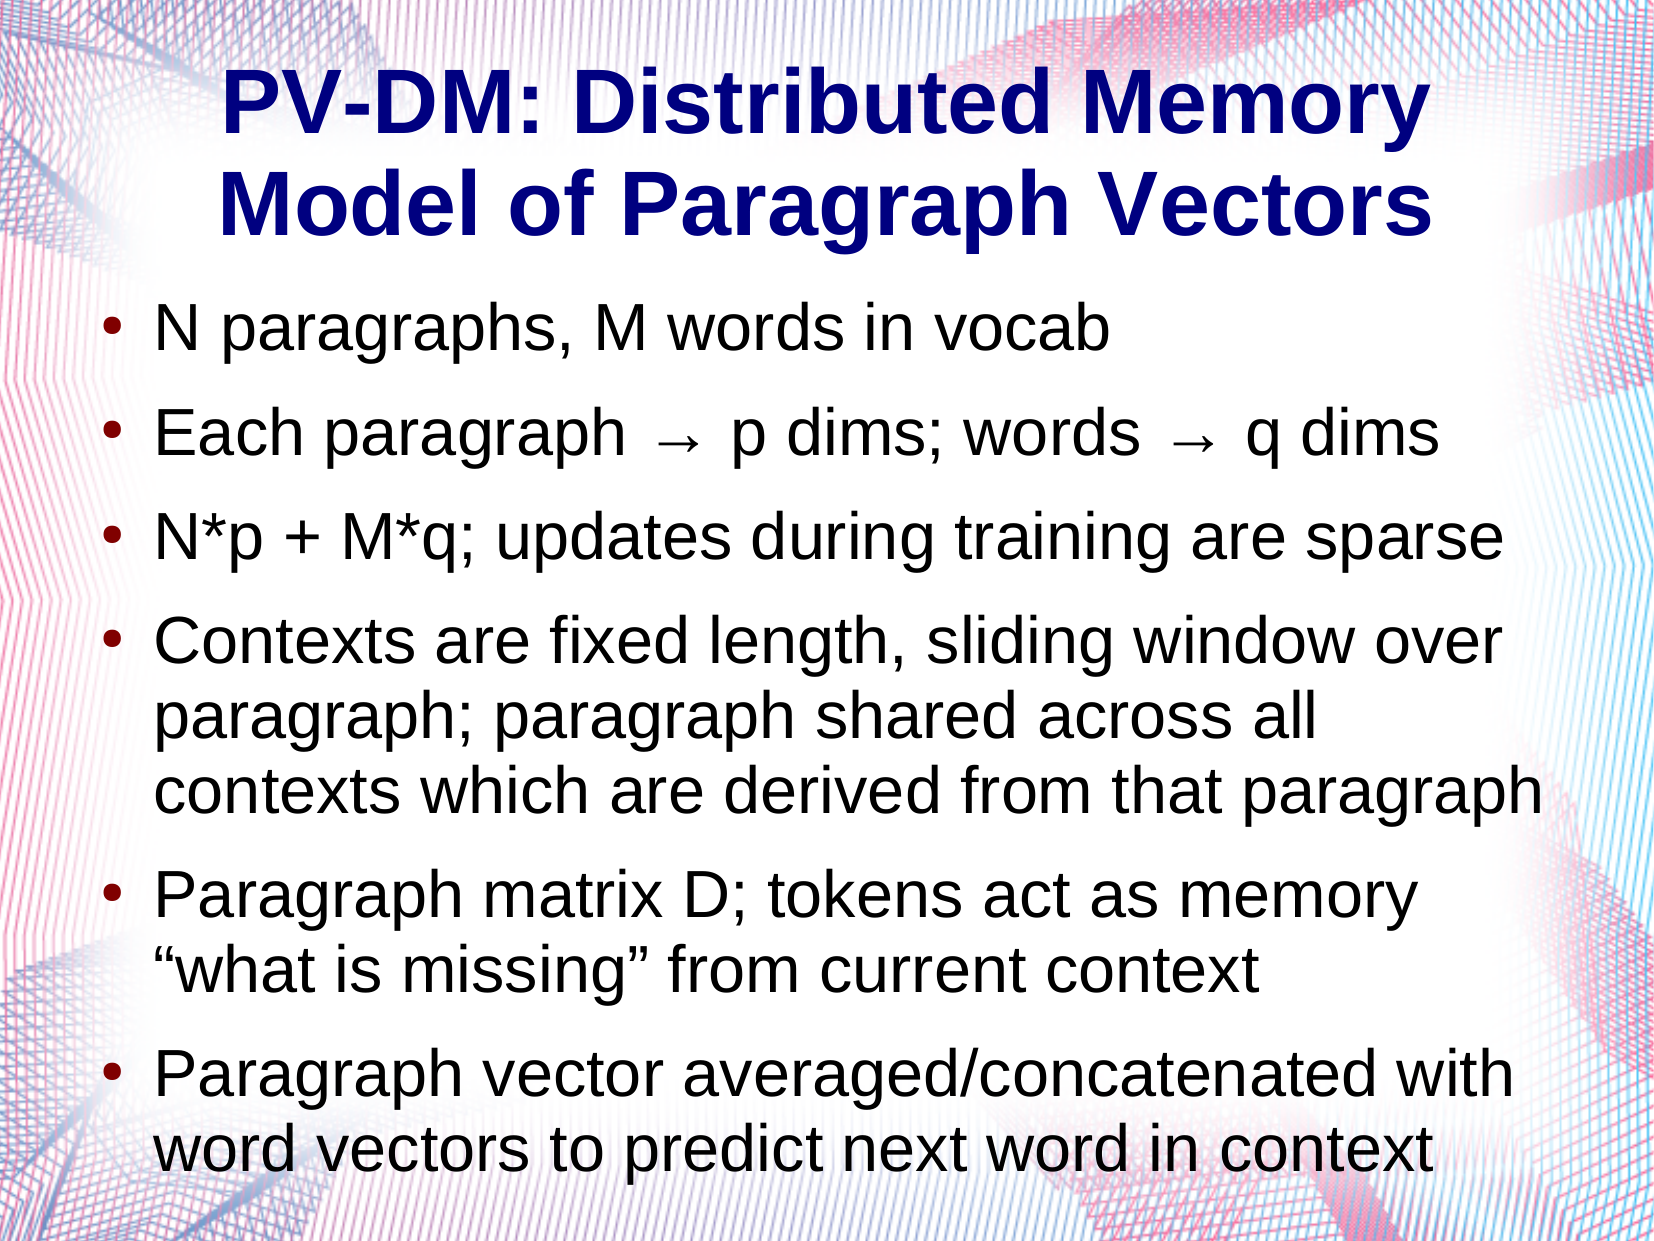

# PV-DM: Distributed Memory Model of Paragraph Vectors
N paragraphs, M words in vocab
Each paragraph → p dims; words → q dims
N*p + M*q; updates during training are sparse
Contexts are fixed length, sliding window over paragraph; paragraph shared across all contexts which are derived from that paragraph
Paragraph matrix D; tokens act as memory “what is missing” from current context
Paragraph vector averaged/concatenated with word vectors to predict next word in context